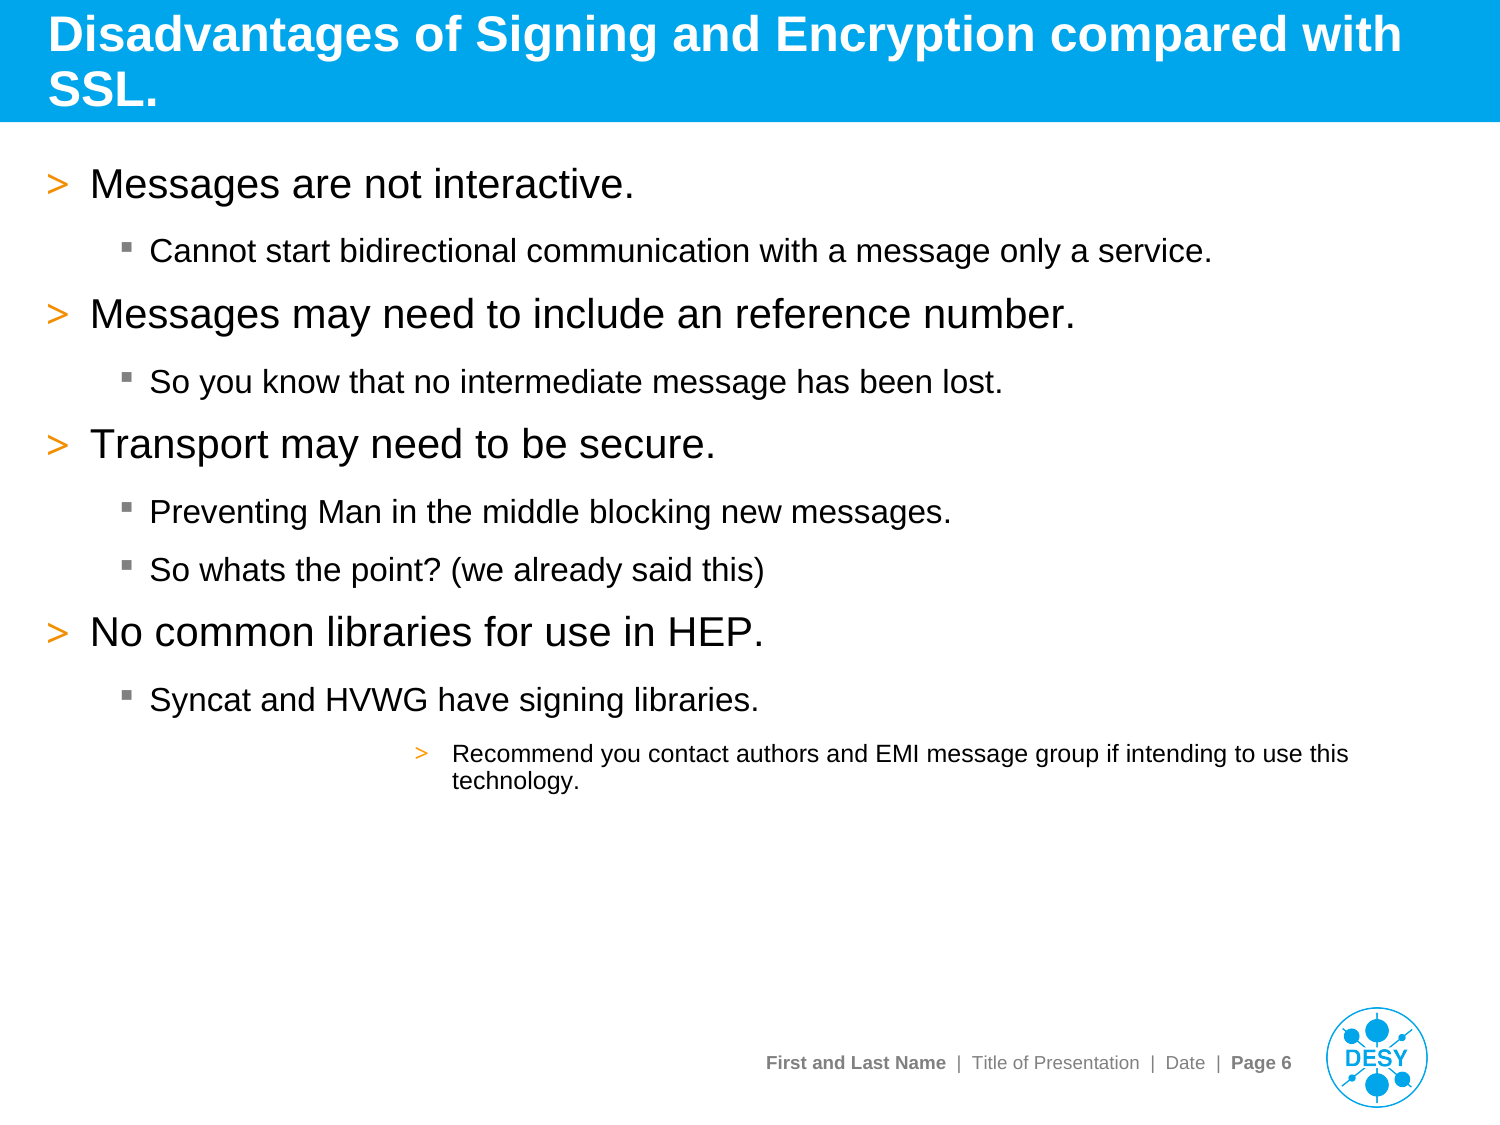

# Disadvantages of Signing and Encryption compared with SSL.
Messages are not interactive.
Cannot start bidirectional communication with a message only a service.
Messages may need to include an reference number.
So you know that no intermediate message has been lost.
Transport may need to be secure.
Preventing Man in the middle blocking new messages.
So whats the point? (we already said this)
No common libraries for use in HEP.
Syncat and HVWG have signing libraries.
Recommend you contact authors and EMI message group if intending to use this technology.